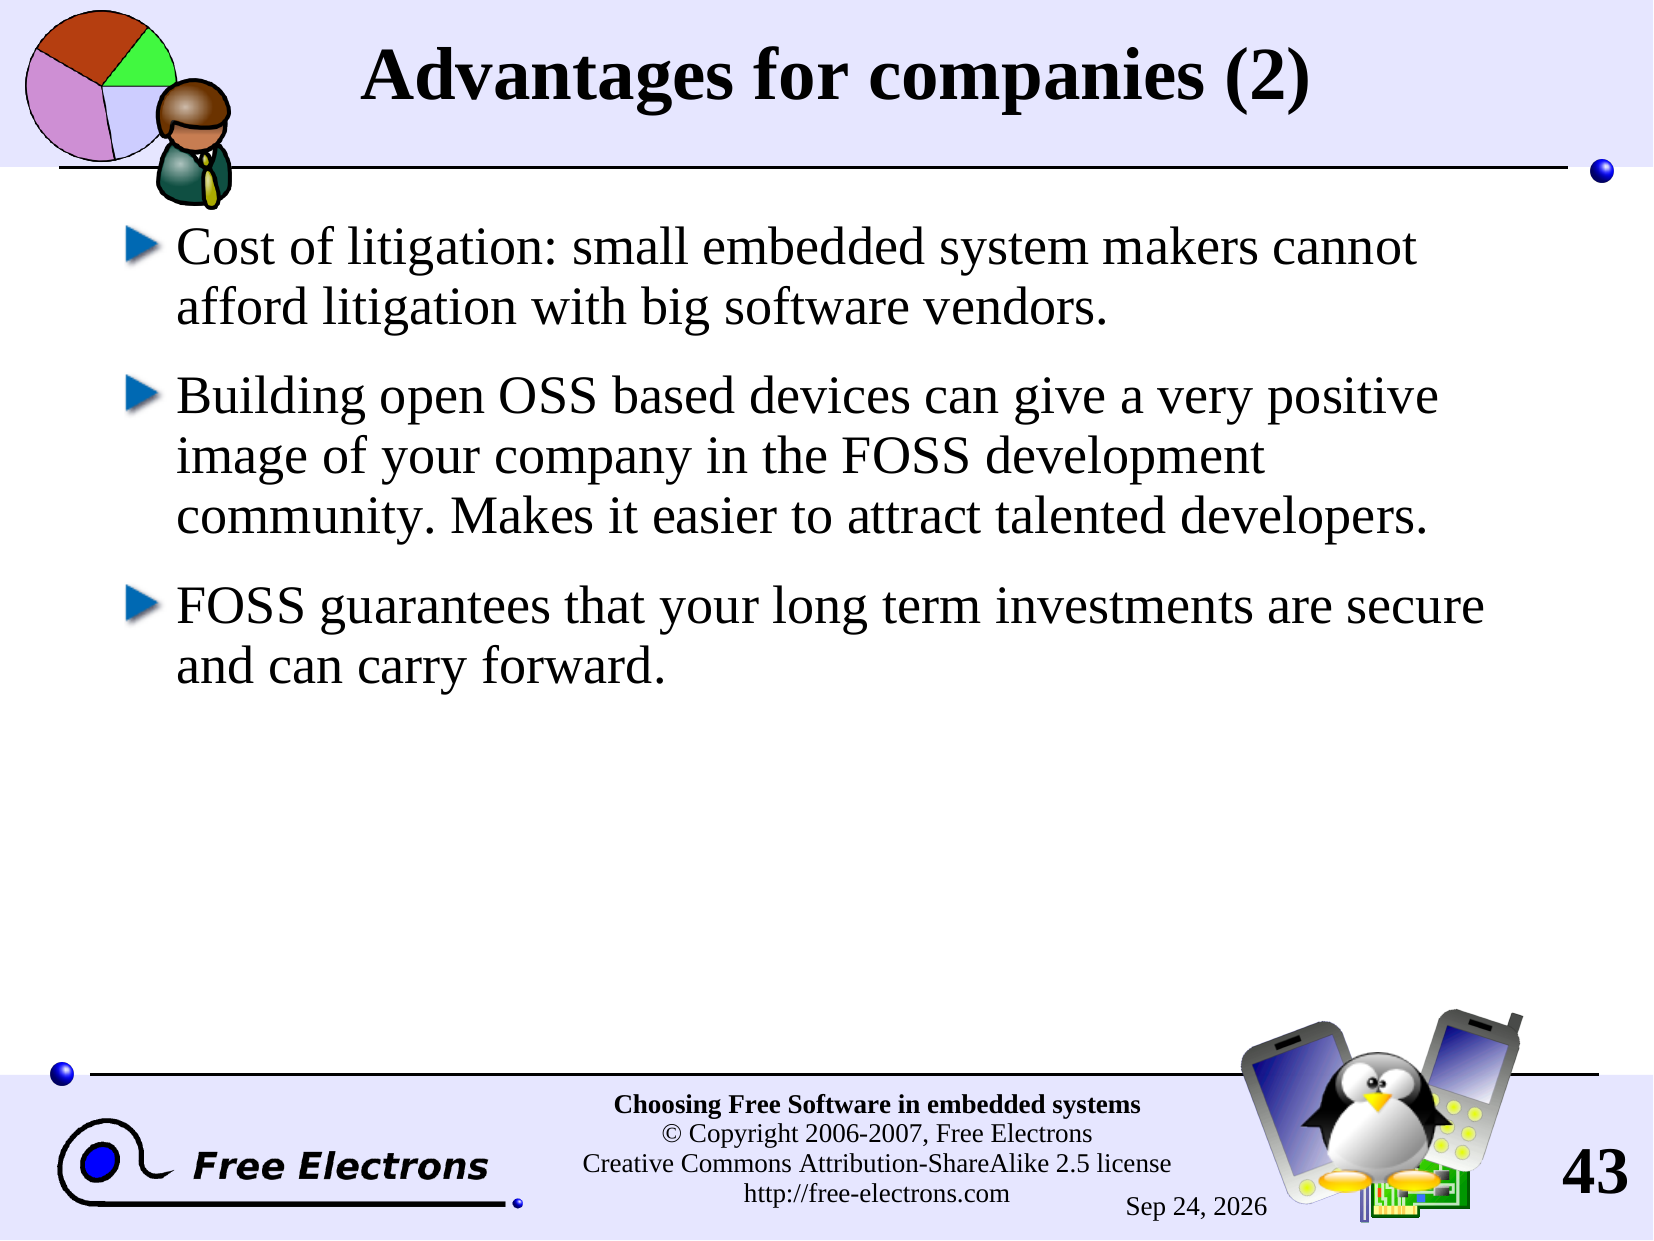

# Advantages for companies (2)
Cost of litigation: small embedded system makers cannot afford litigation with big software vendors.
Building open OSS based devices can give a very positive image of your company in the FOSS development community. Makes it easier to attract talented developers.
FOSS guarantees that your long term investments are secure and can carry forward.